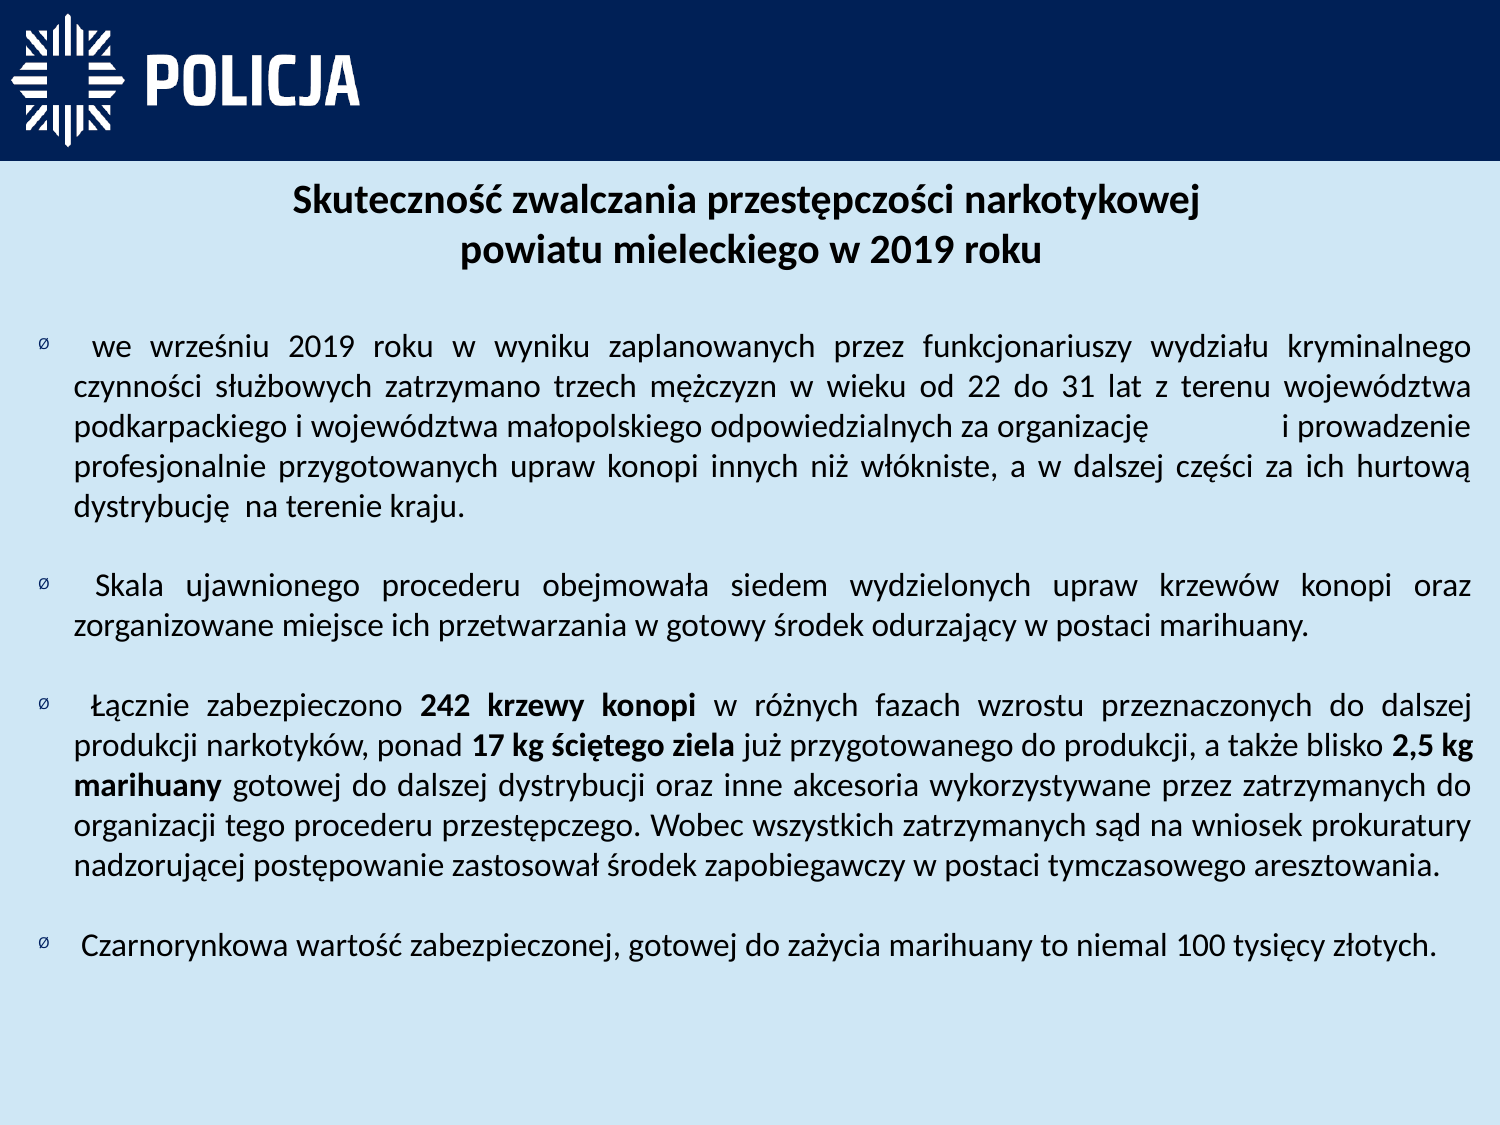

Skuteczność zwalczania przestępczości narkotykowej
powiatu mieleckiego w 2019 roku
 we wrześniu 2019 roku w wyniku zaplanowanych przez funkcjonariuszy wydziału kryminalnego czynności służbowych zatrzymano trzech mężczyzn w wieku od 22 do 31 lat z terenu województwa podkarpackiego i województwa małopolskiego odpowiedzialnych za organizację i prowadzenie profesjonalnie przygotowanych upraw konopi innych niż włókniste, a w dalszej części za ich hurtową dystrybucję na terenie kraju.
 Skala ujawnionego procederu obejmowała siedem wydzielonych upraw krzewów konopi oraz zorganizowane miejsce ich przetwarzania w gotowy środek odurzający w postaci marihuany.
 Łącznie zabezpieczono 242 krzewy konopi w różnych fazach wzrostu przeznaczonych do dalszej produkcji narkotyków, ponad 17 kg ściętego ziela już przygotowanego do produkcji, a także blisko 2,5 kg marihuany gotowej do dalszej dystrybucji oraz inne akcesoria wykorzystywane przez zatrzymanych do organizacji tego procederu przestępczego. Wobec wszystkich zatrzymanych sąd na wniosek prokuratury nadzorującej postępowanie zastosował środek zapobiegawczy w postaci tymczasowego aresztowania.
 Czarnorynkowa wartość zabezpieczonej, gotowej do zażycia marihuany to niemal 100 tysięcy złotych.